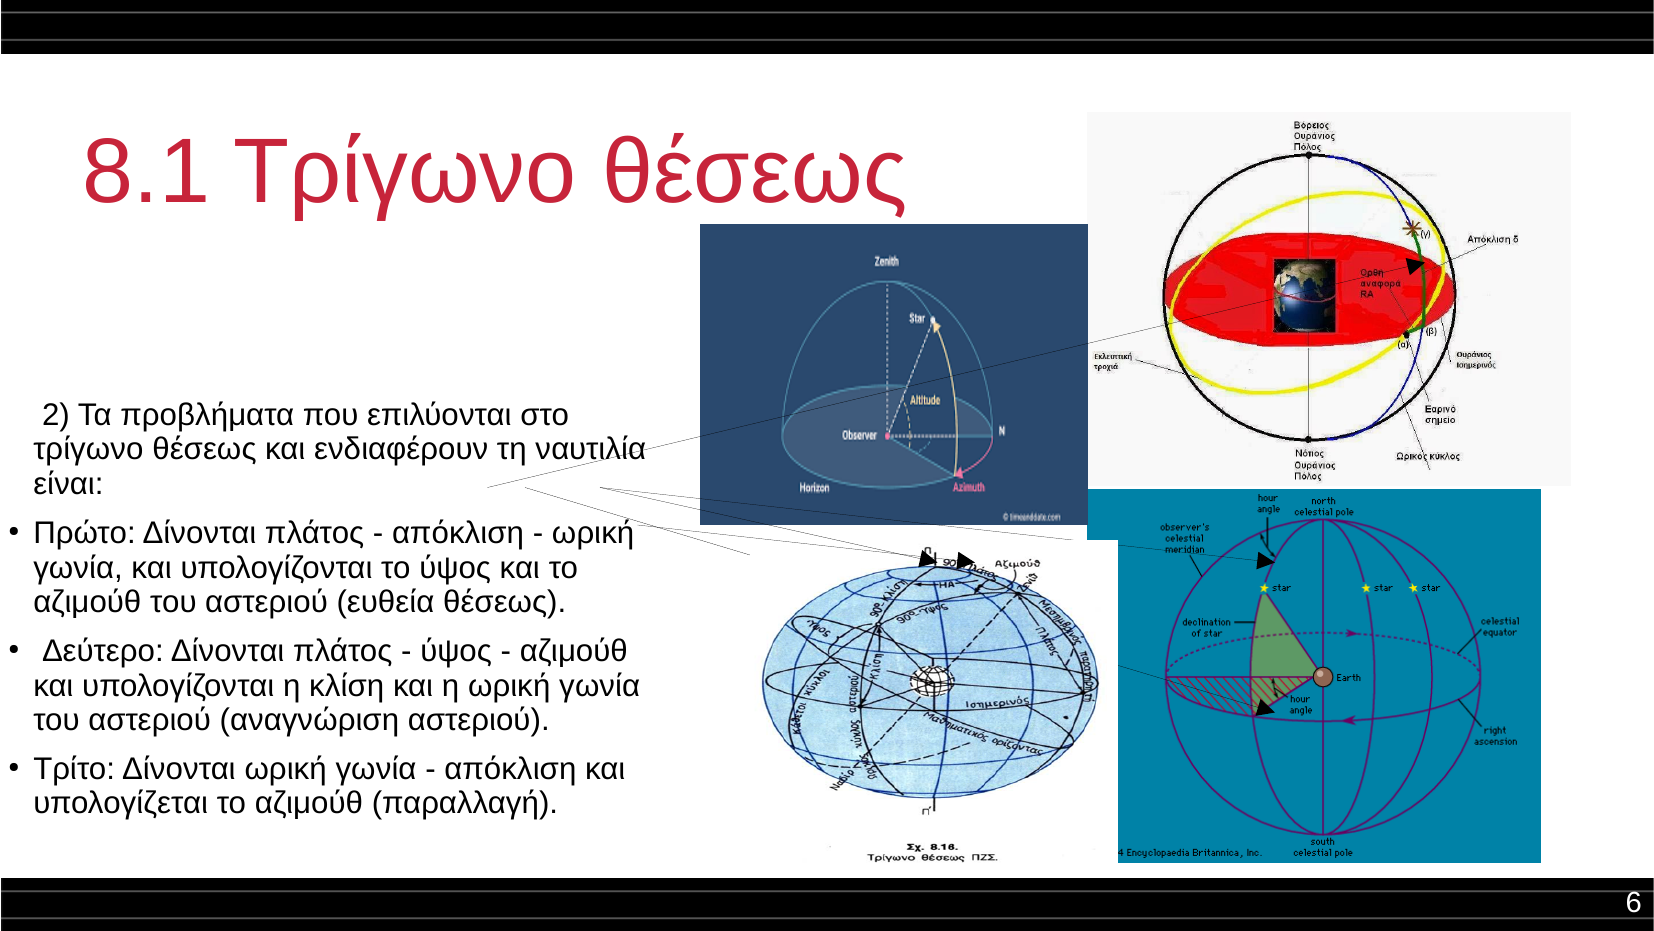

# 8.1 Τρίγωνο θέσεως
 2) Τα προβλήματα που επιλύονται στο τρίγωνο θέσεως και ενδιαφέρουν τη ναυτιλία είναι:
Πρώτο: Δίνονται πλάτος - απόκλιση - ωρική γωνία, και υπολογίζονται το ύψος και το αζιμούθ του αστεριού (ευθεία θέσεως).
 Δεύτερο: Δίνονται πλάτος - ύψος - αζιμούθ και υπολογίζονται η κλίση και η ωρική γωνία του αστεριού (αναγνώριση αστεριού).
Τρίτο: Δίνονται ωρική γωνία - απόκλιση και υπολογίζεται το αζιμούθ (παραλλαγή).